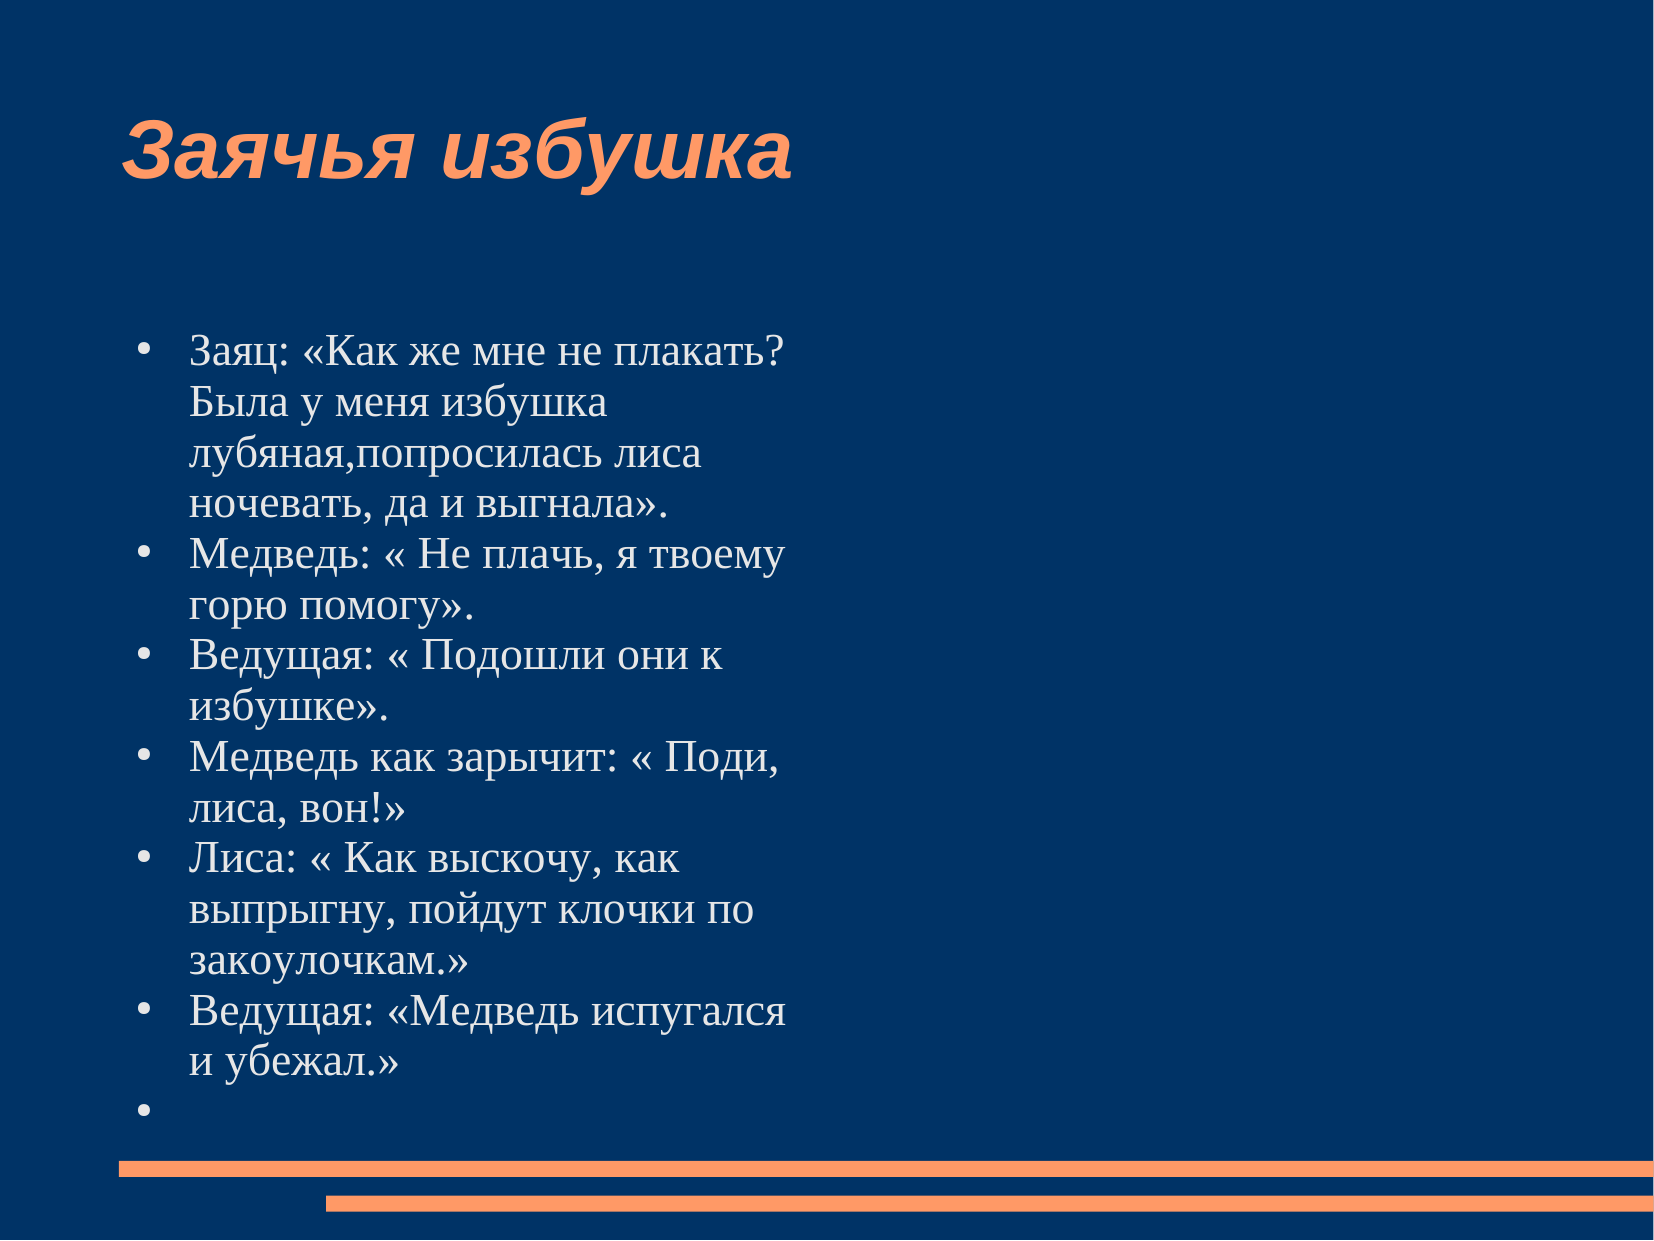

# Заячья избушка
Заяц: «Как же мне не плакать? Была у меня избушка лубяная,попросилась лиса ночевать, да и выгнала».
Медведь: « Не плачь, я твоему горю помогу».
Ведущая: « Подошли они к избушке».
Медведь как зарычит: « Поди, лиса, вон!»
Лиса: « Как выскочу, как выпрыгну, пойдут клочки по закоулочкам.»
Ведущая: «Медведь испугался и убежал.»